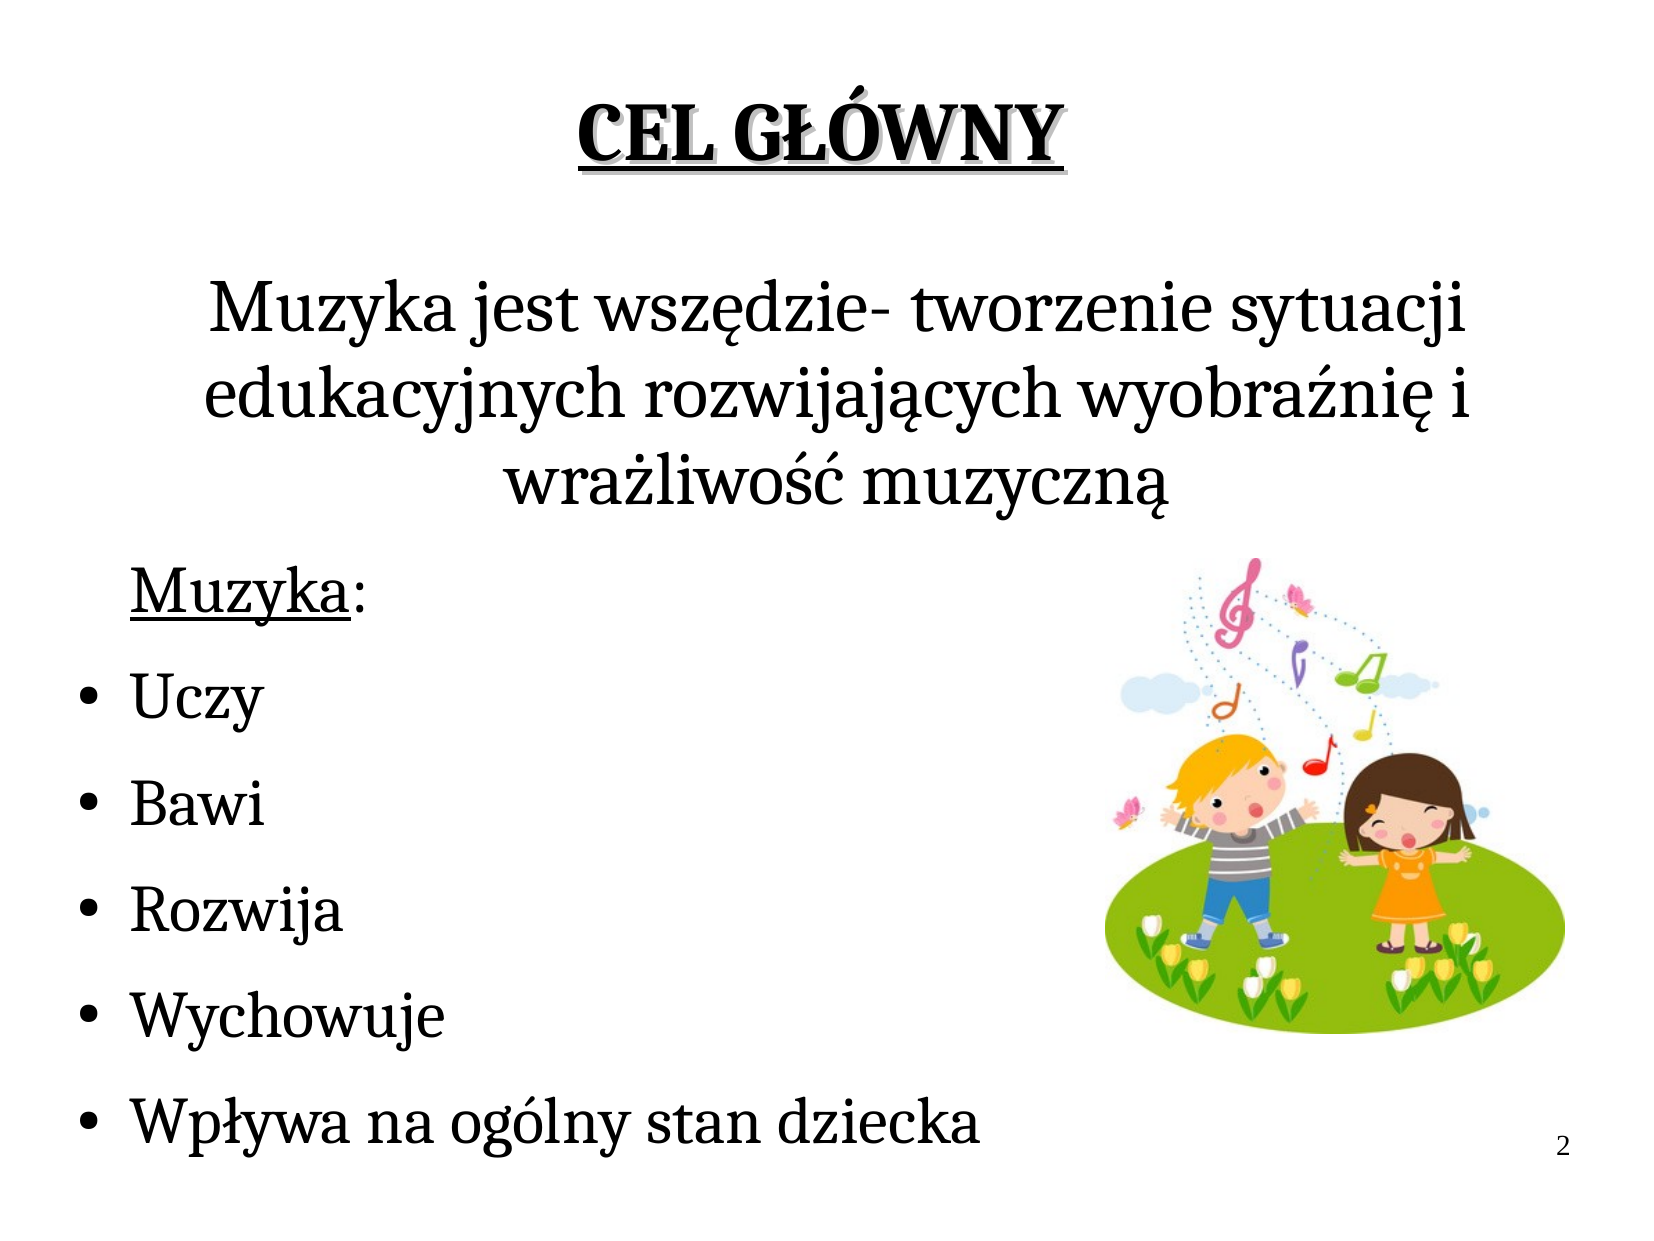

# CEL GŁÓWNY
Muzyka jest wszędzie- tworzenie sytuacji edukacyjnych rozwijających wyobraźnię i wrażliwość muzyczną
Muzyka:
Uczy
Bawi
Rozwija
Wychowuje
Wpływa na ogólny stan dziecka
2